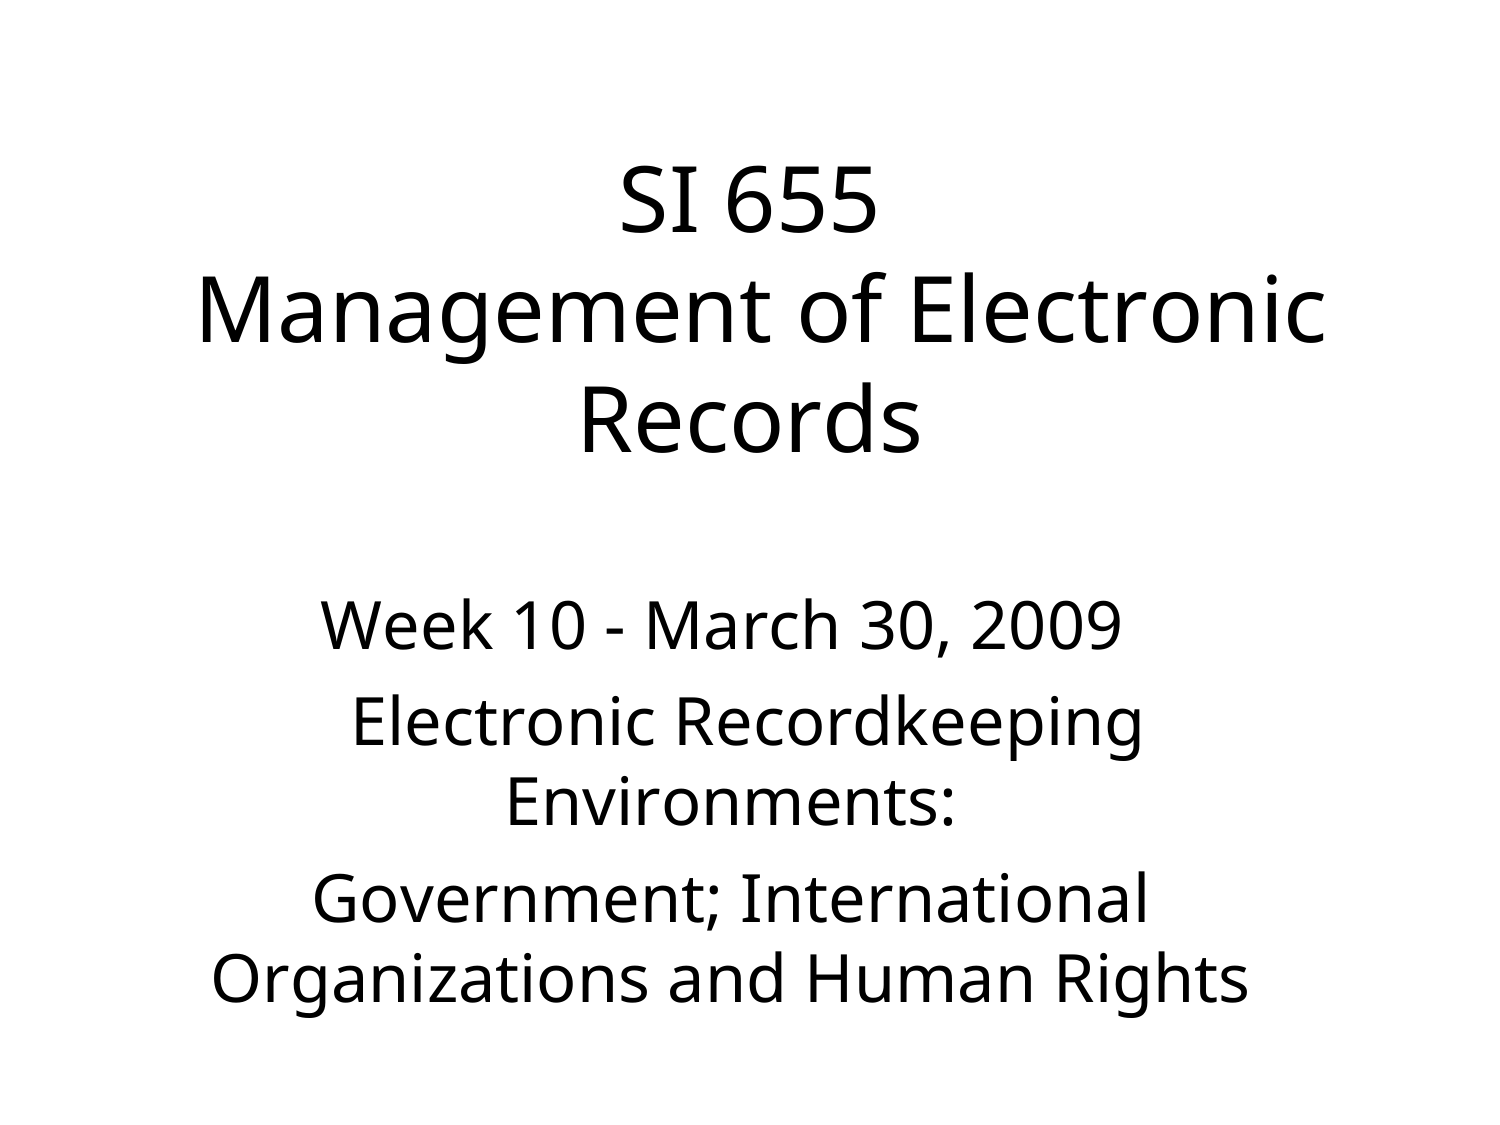

# SI 655 Management of Electronic Records
Week 10 - March 30, 2009
 Electronic Recordkeeping Environments:
Government; International Organizations and Human Rights